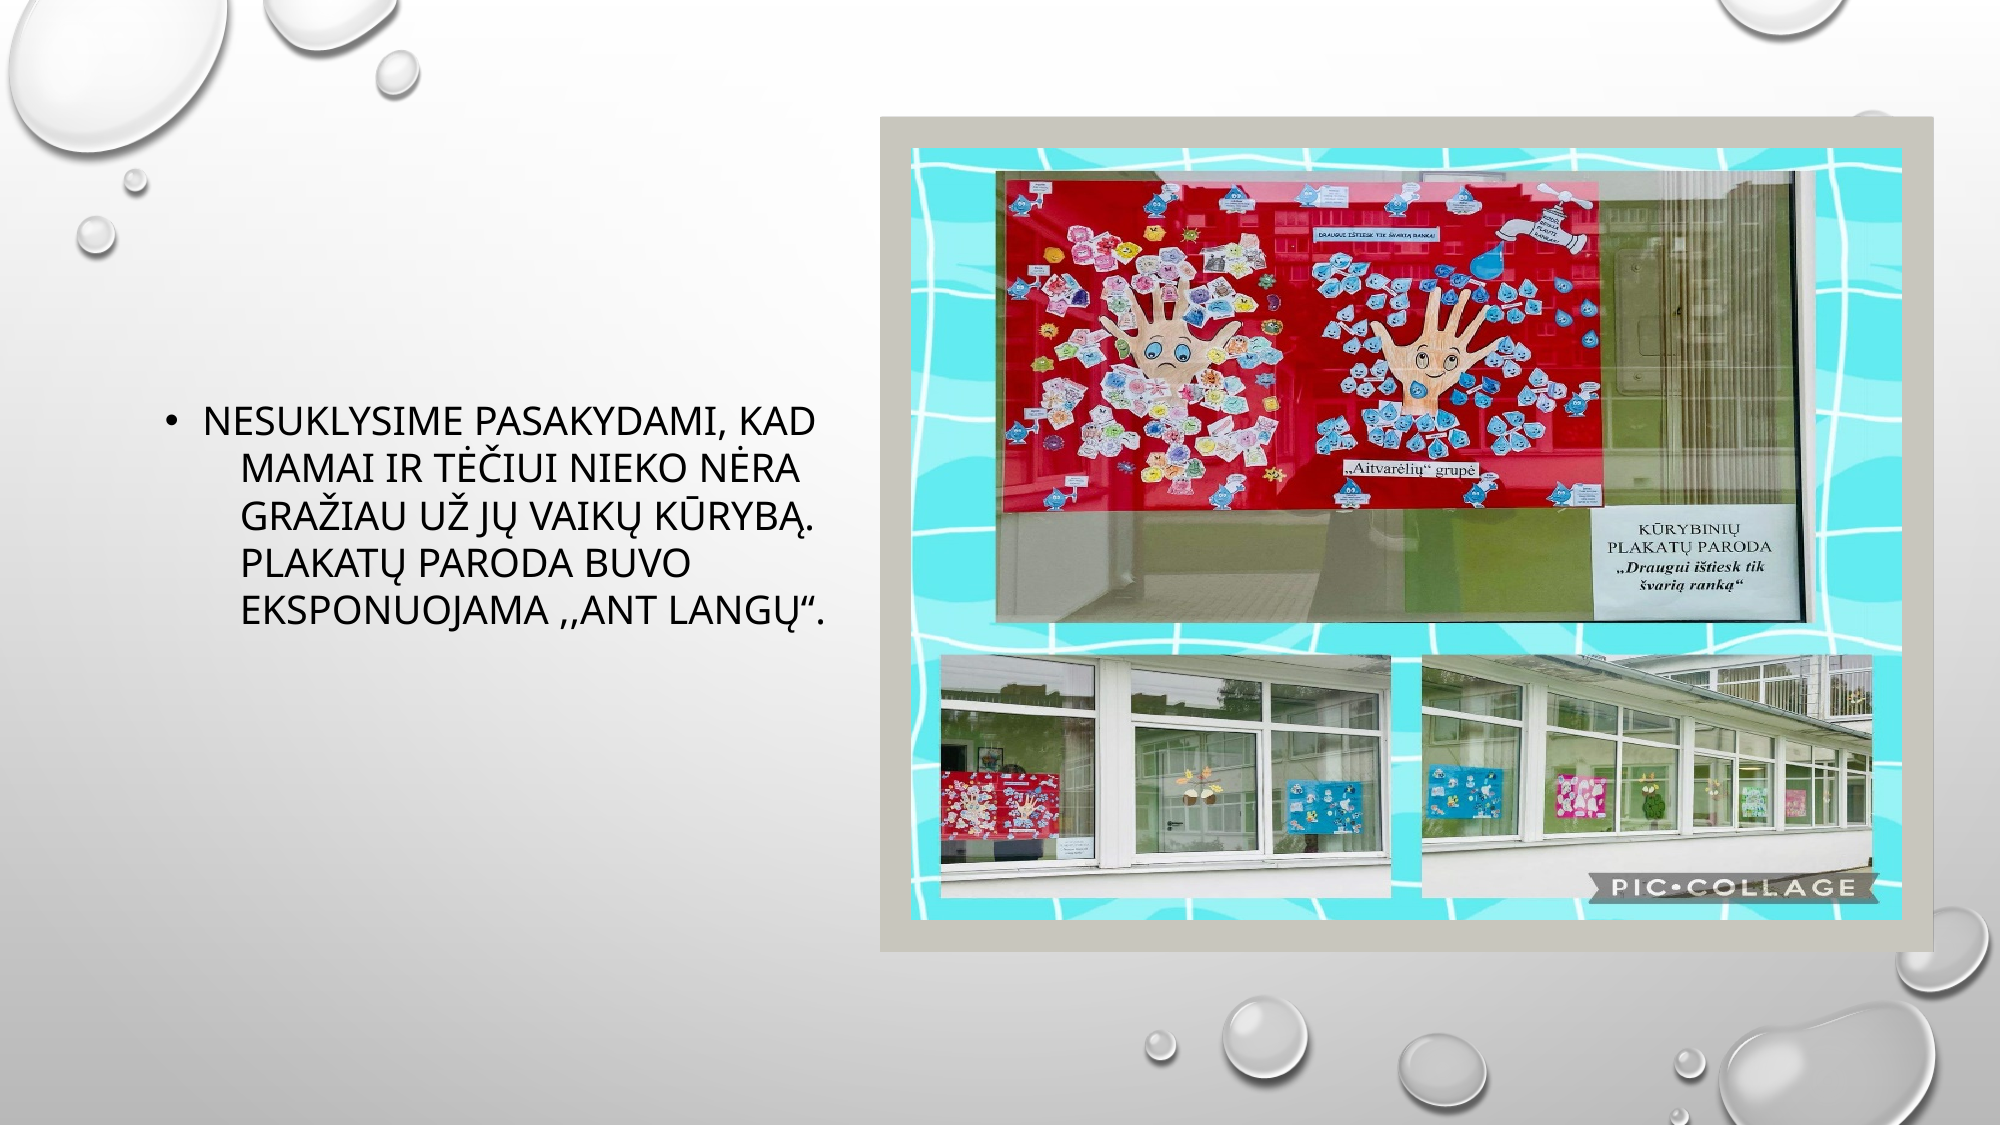

#
Nesuklysime pasakydami, kad mamai ir tėčiui nieko nėra gražiau už jų vaikų kūrybą.
plakatų paroda buvo eksponuojama ,,ant langų“.